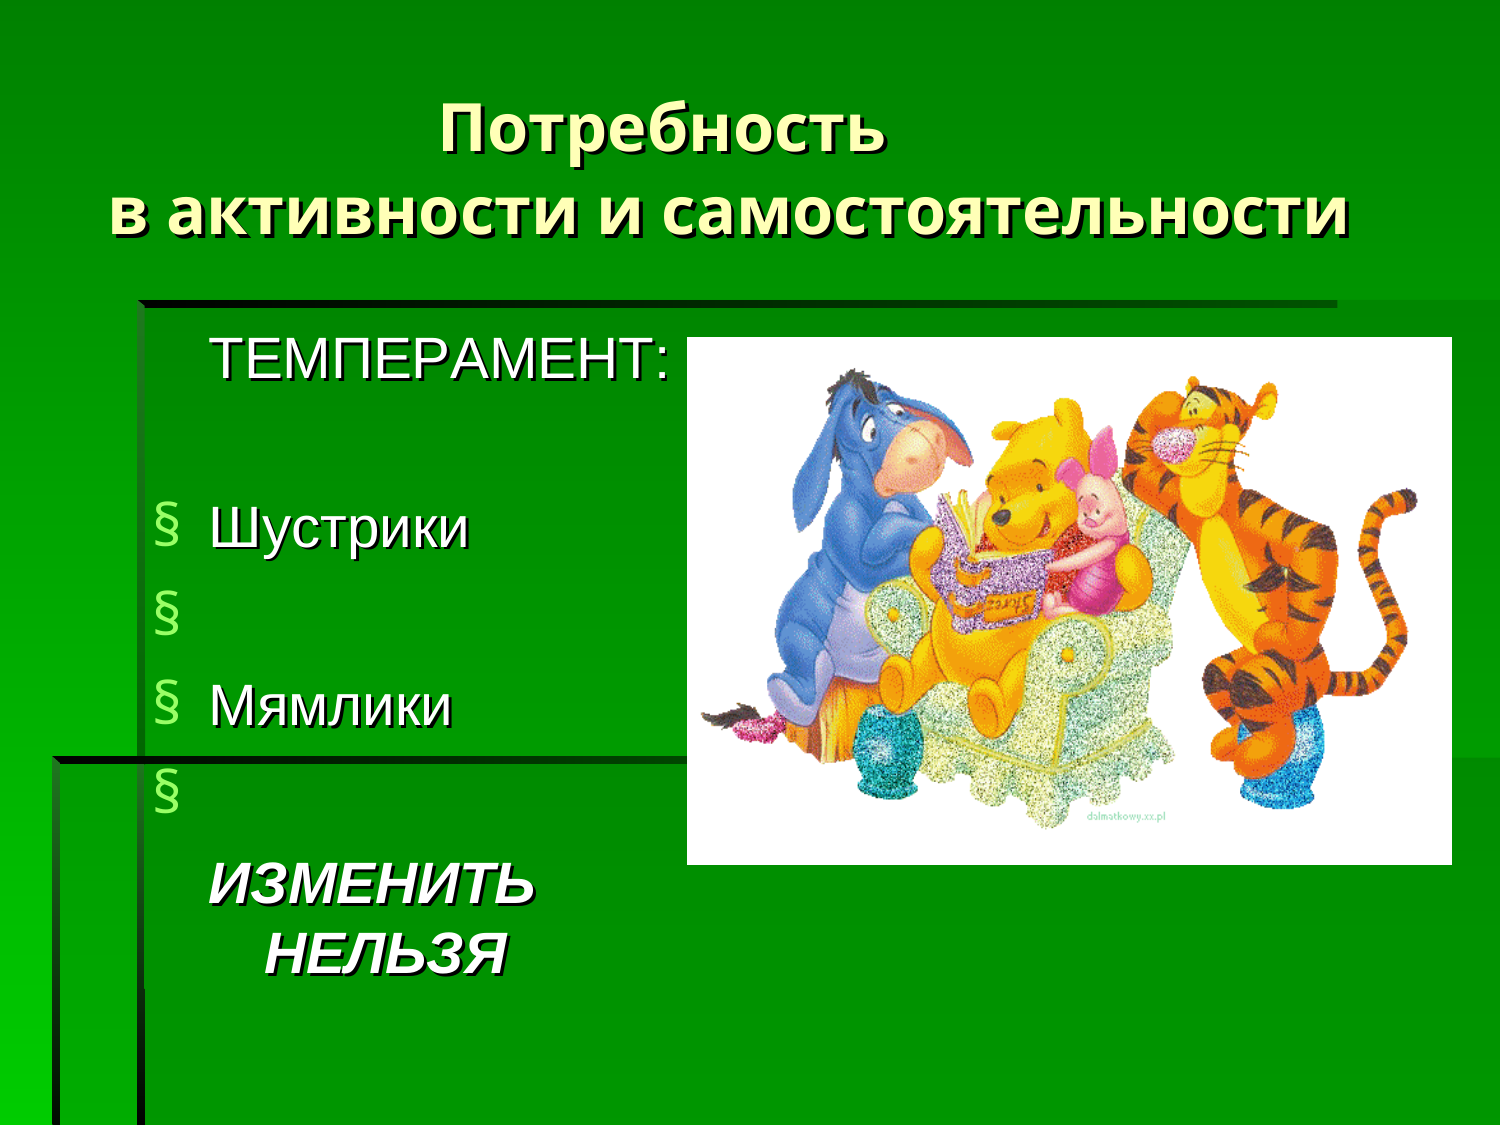

# Потребность в активности и самостоятельности
ТЕМПЕРАМЕНТ:
Шустрики
Мямлики
ИЗМЕНИТЬ НЕЛЬЗЯ